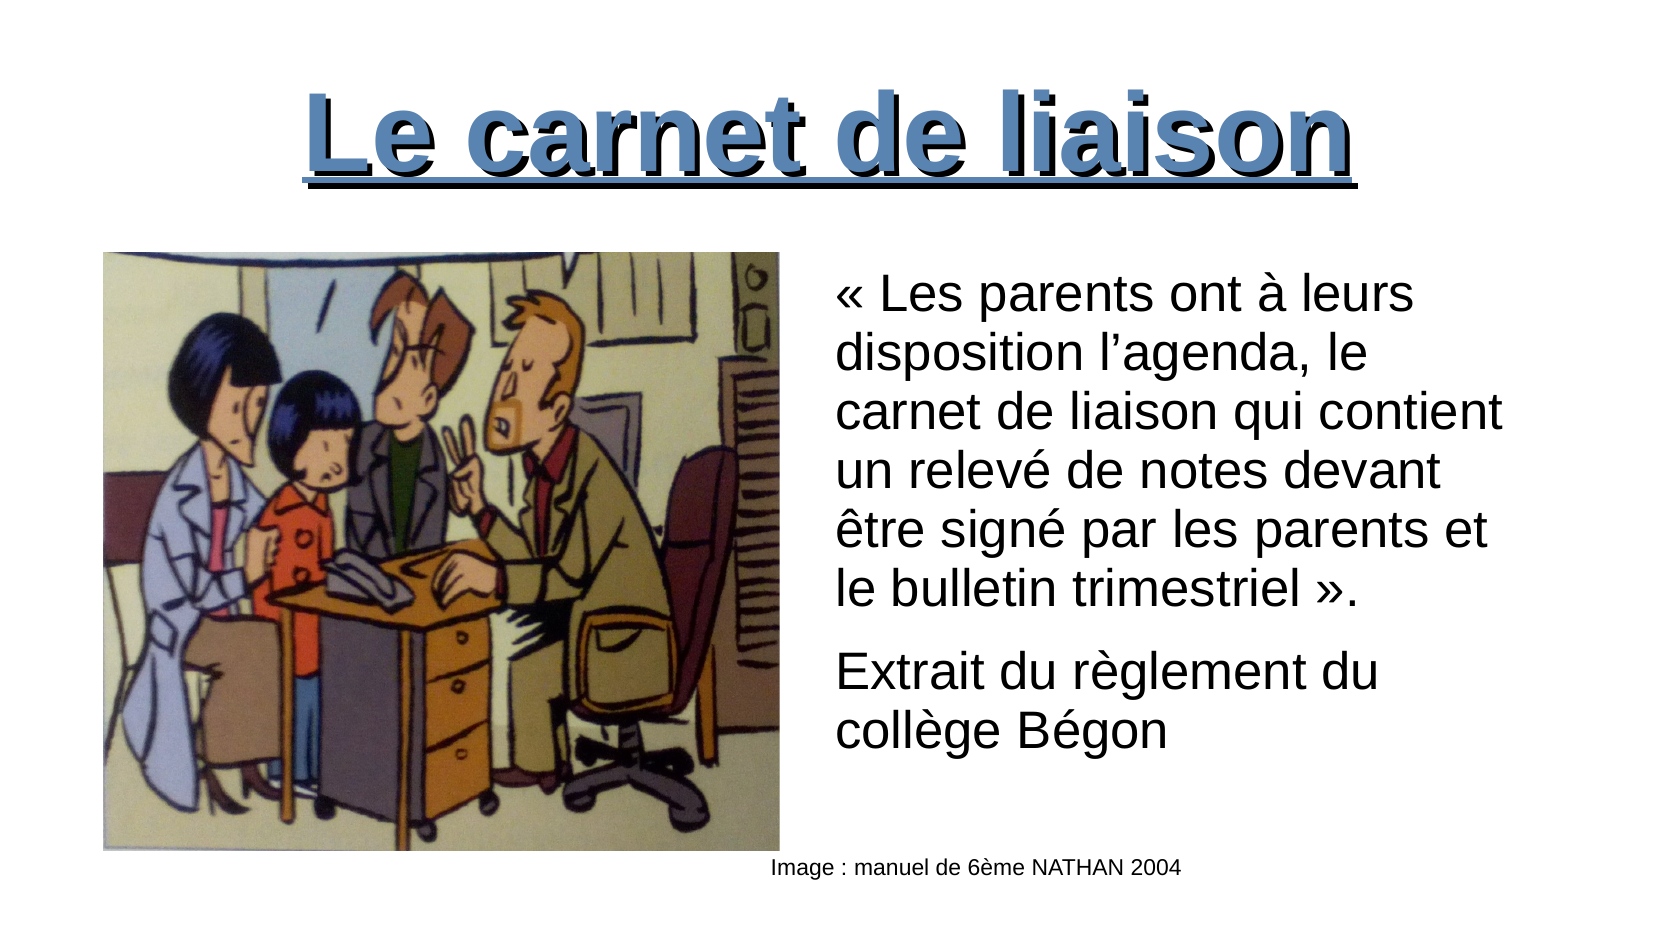

# Le carnet de liaison
« Les parents ont à leurs disposition l’agenda, le carnet de liaison qui contient un relevé de notes devant être signé par les parents et le bulletin trimestriel ».
Extrait du règlement du collège Bégon
Image : manuel de 6ème NATHAN 2004